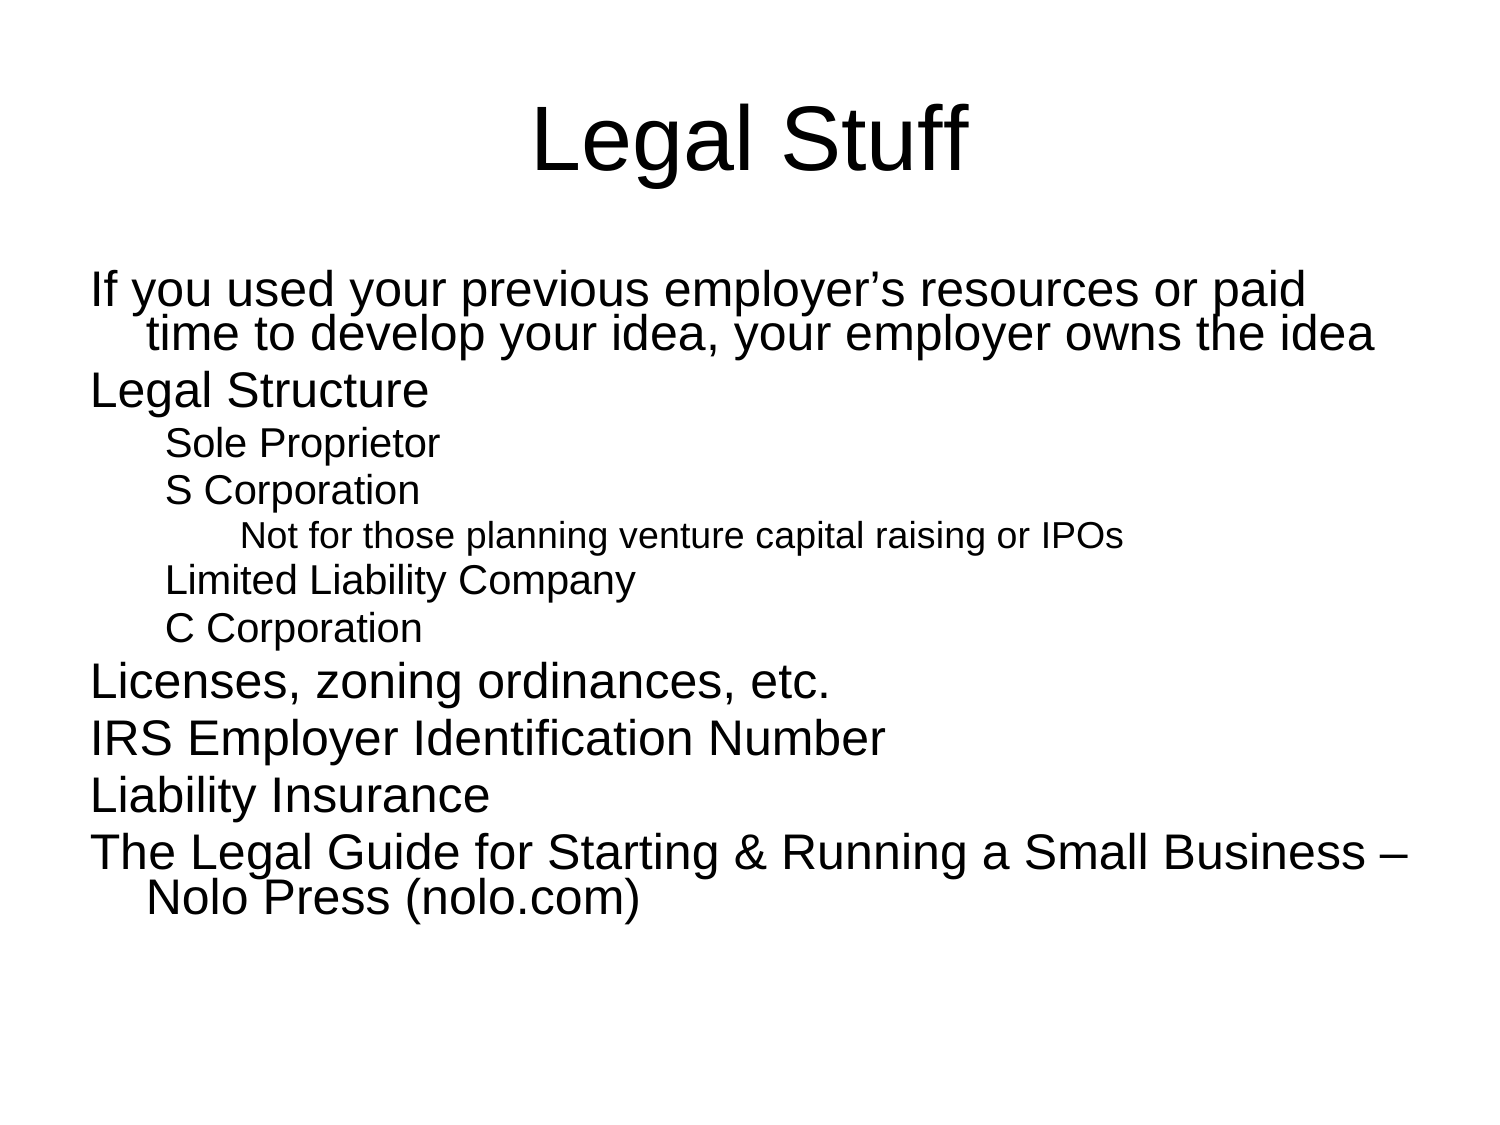

# Legal Stuff
If you used your previous employer’s resources or paid time to develop your idea, your employer owns the idea
Legal Structure
Sole Proprietor
S Corporation
Not for those planning venture capital raising or IPOs
Limited Liability Company
C Corporation
Licenses, zoning ordinances, etc.
IRS Employer Identification Number
Liability Insurance
The Legal Guide for Starting & Running a Small Business – Nolo Press (nolo.com)